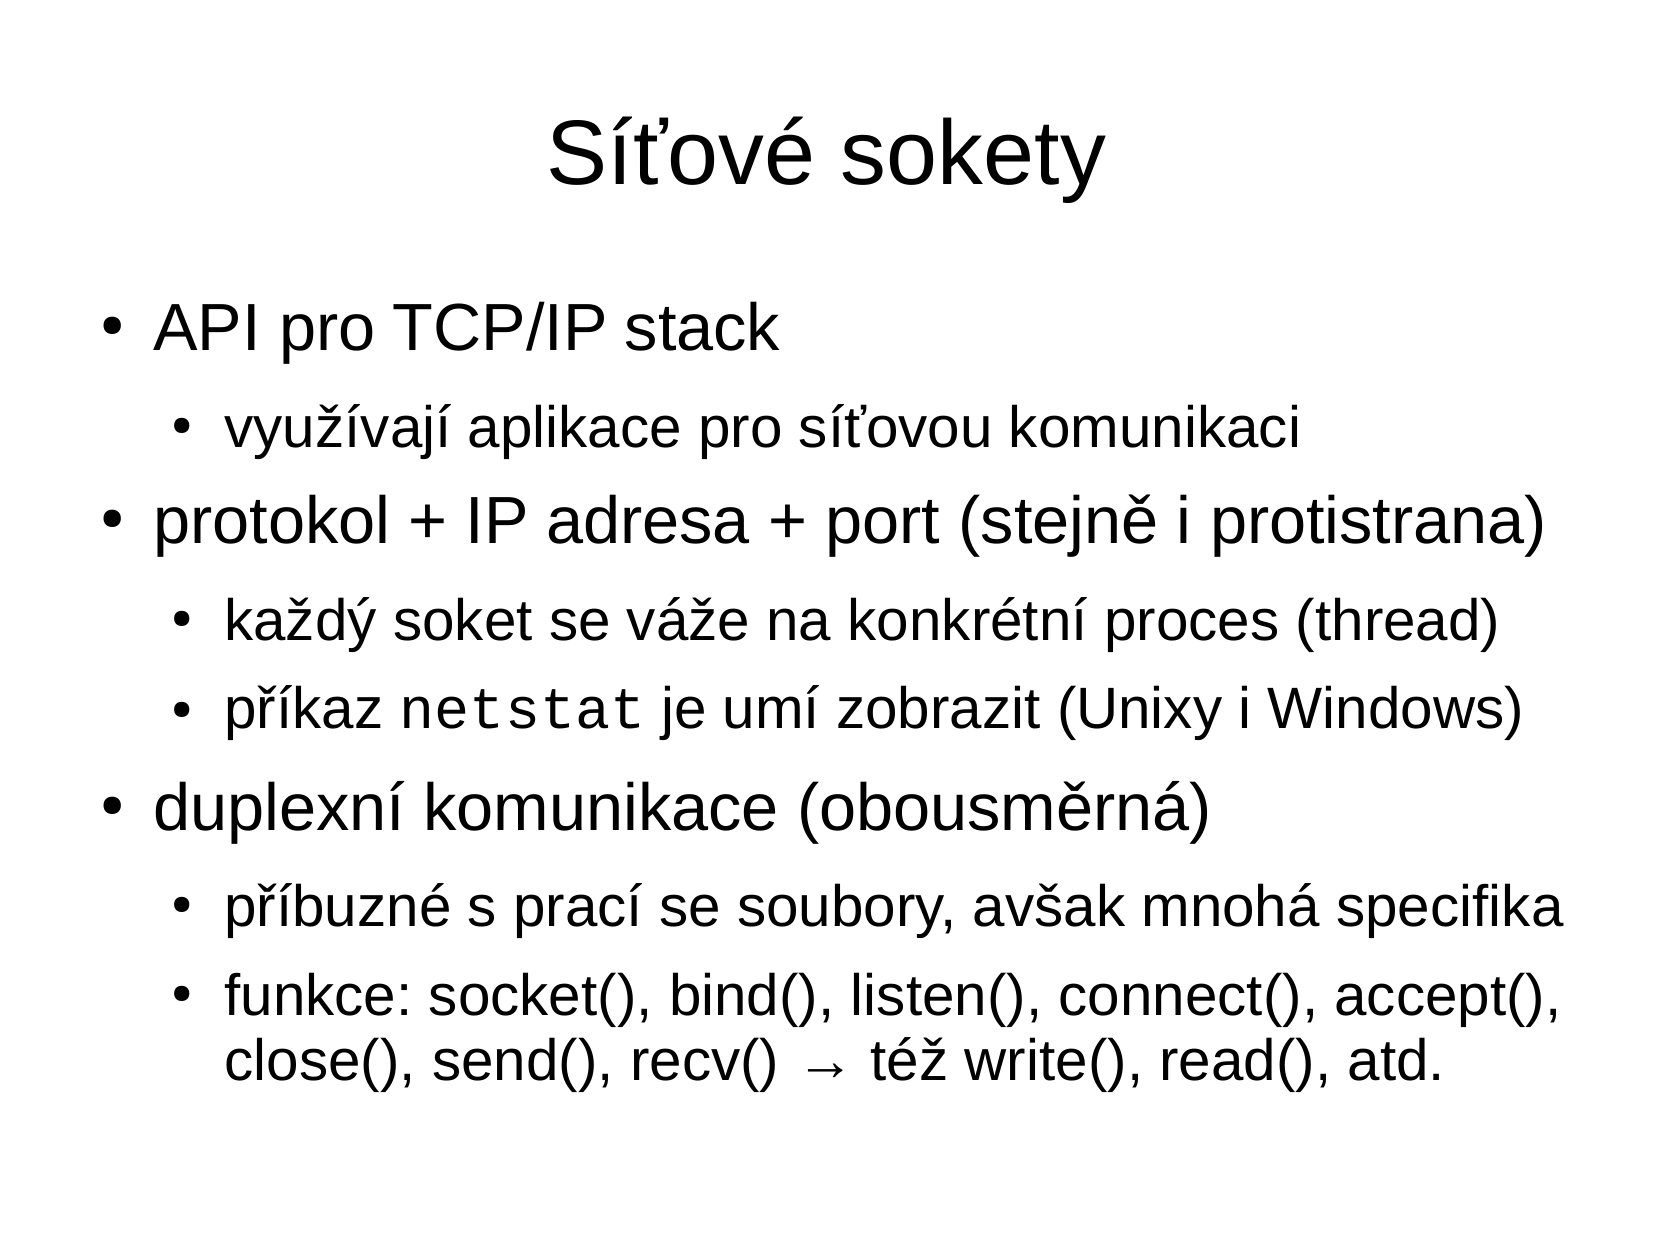

# Síťové sokety
API pro TCP/IP stack
využívají aplikace pro síťovou komunikaci
protokol + IP adresa + port (stejně i protistrana)
každý soket se váže na konkrétní proces (thread)
příkaz netstat je umí zobrazit (Unixy i Windows)
duplexní komunikace (obousměrná)
příbuzné s prací se soubory, avšak mnohá specifika
funkce: socket(), bind(), listen(), connect(), accept(), close(), send(), recv() → též write(), read(), atd.